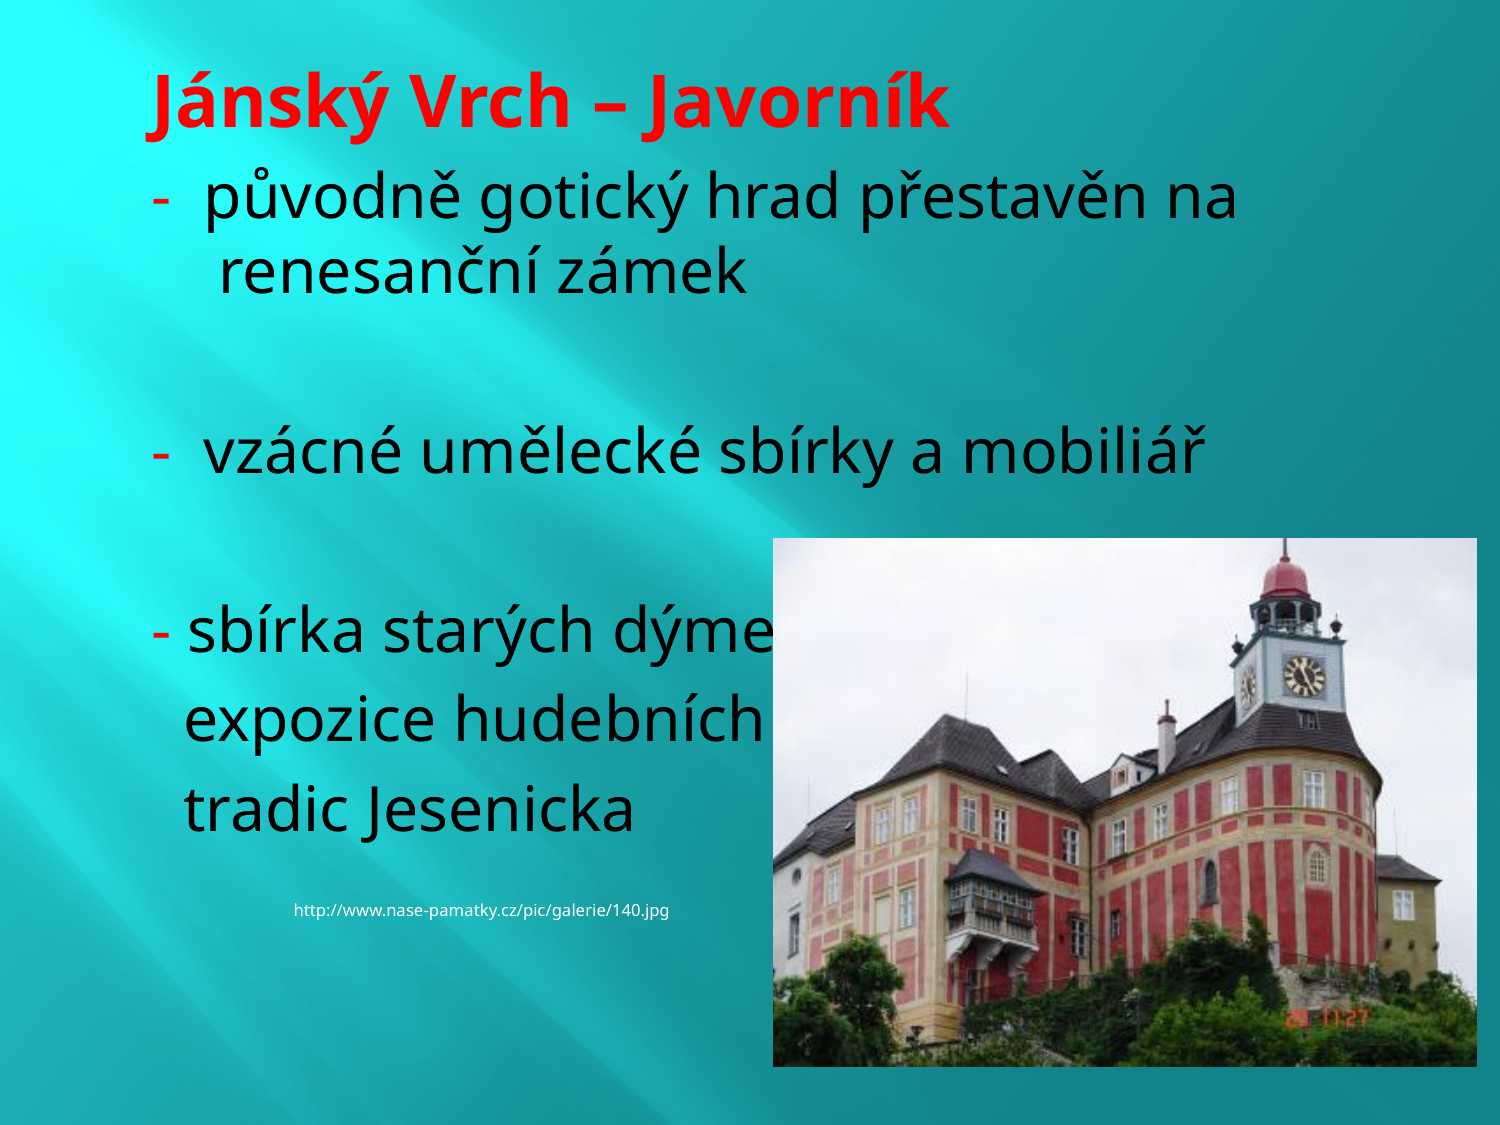

# Jánský Vrch – Javorník
- původně gotický hrad přestavěn na renesanční zámek
- vzácné umělecké sbírky a mobiliář
- sbírka starých dýmek
 expozice hudebních
 tradic Jesenicka
	http://www.nase-pamatky.cz/pic/galerie/140.jpg